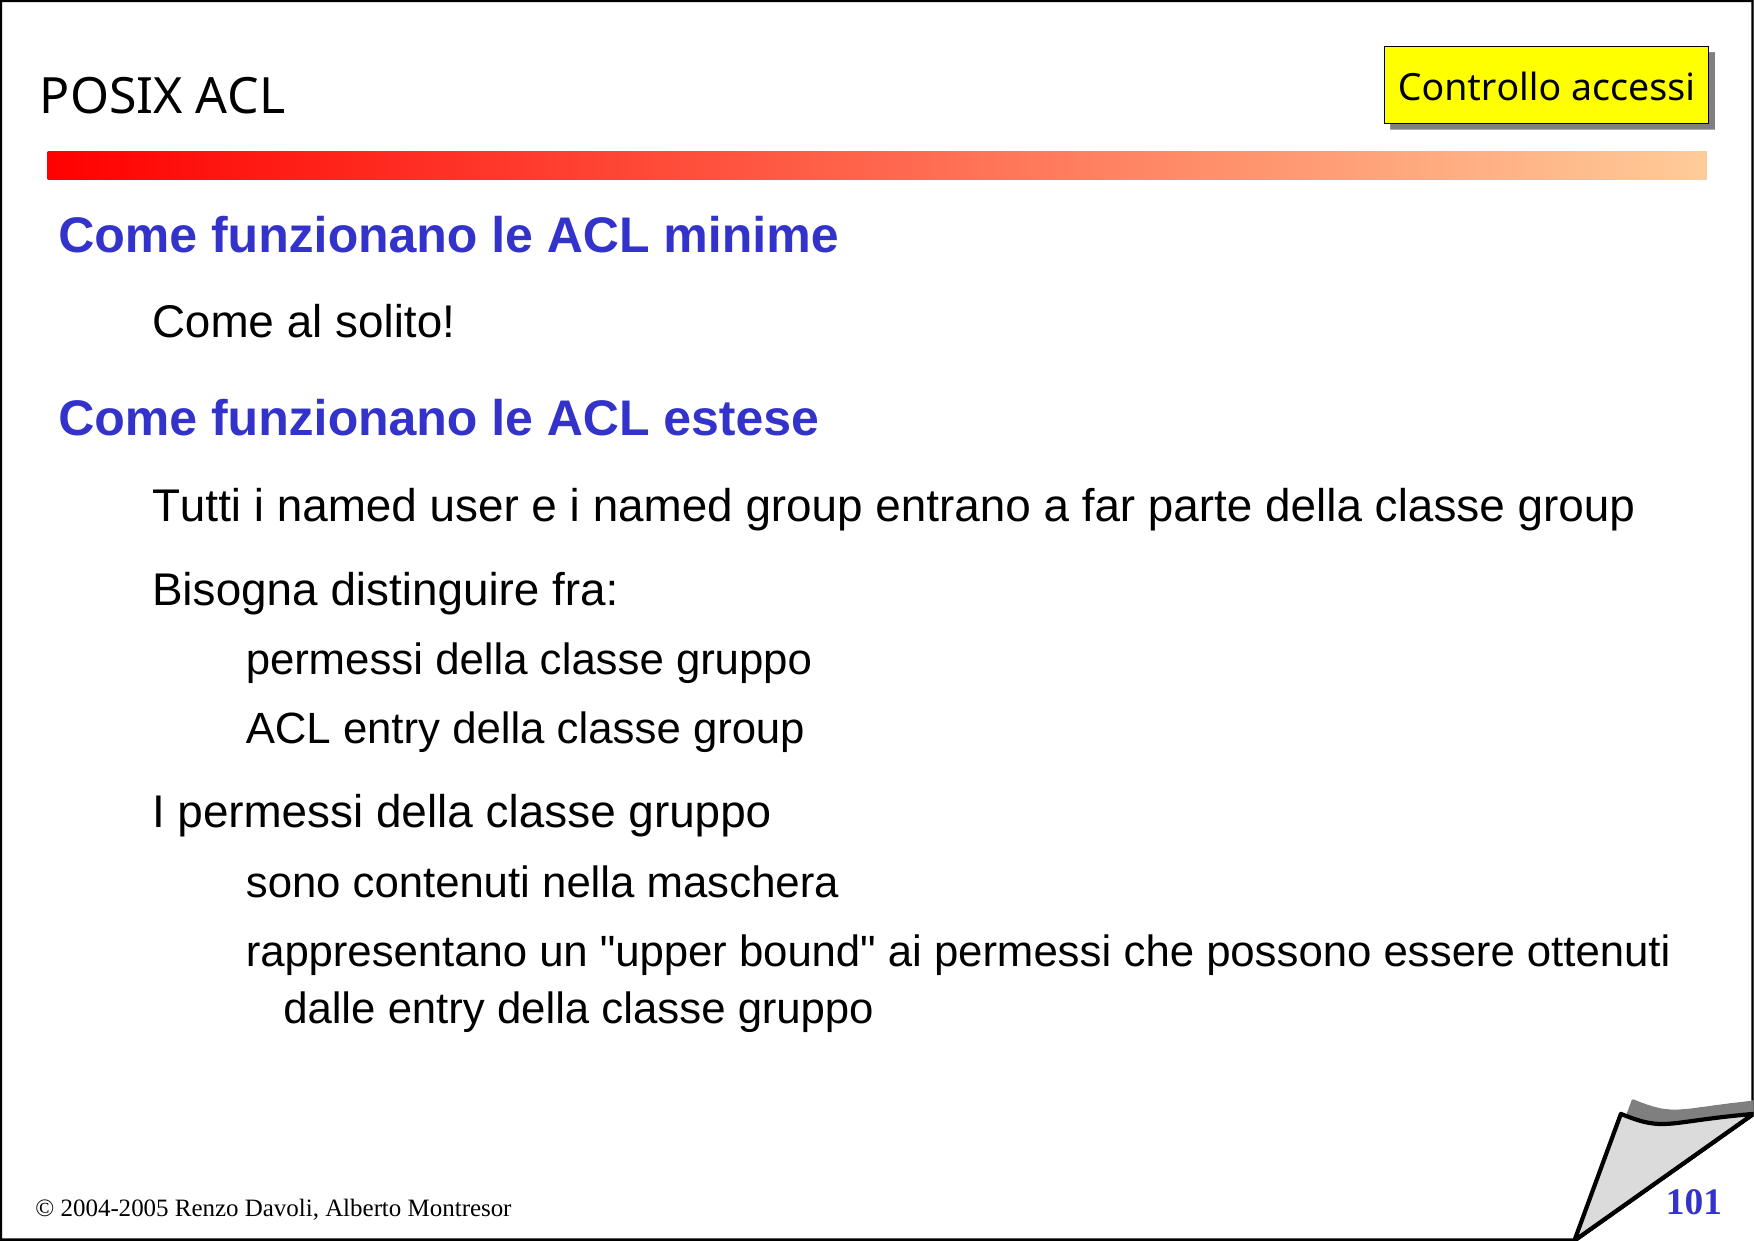

Controllo accessi
# POSIX ACL
Come funzionano le ACL minime
Come al solito!
Come funzionano le ACL estese
Tutti i named user e i named group entrano a far parte della classe group
Bisogna distinguire fra:
permessi della classe gruppo
ACL entry della classe group
I permessi della classe gruppo
sono contenuti nella maschera
rappresentano un "upper bound" ai permessi che possono essere ottenuti dalle entry della classe gruppo